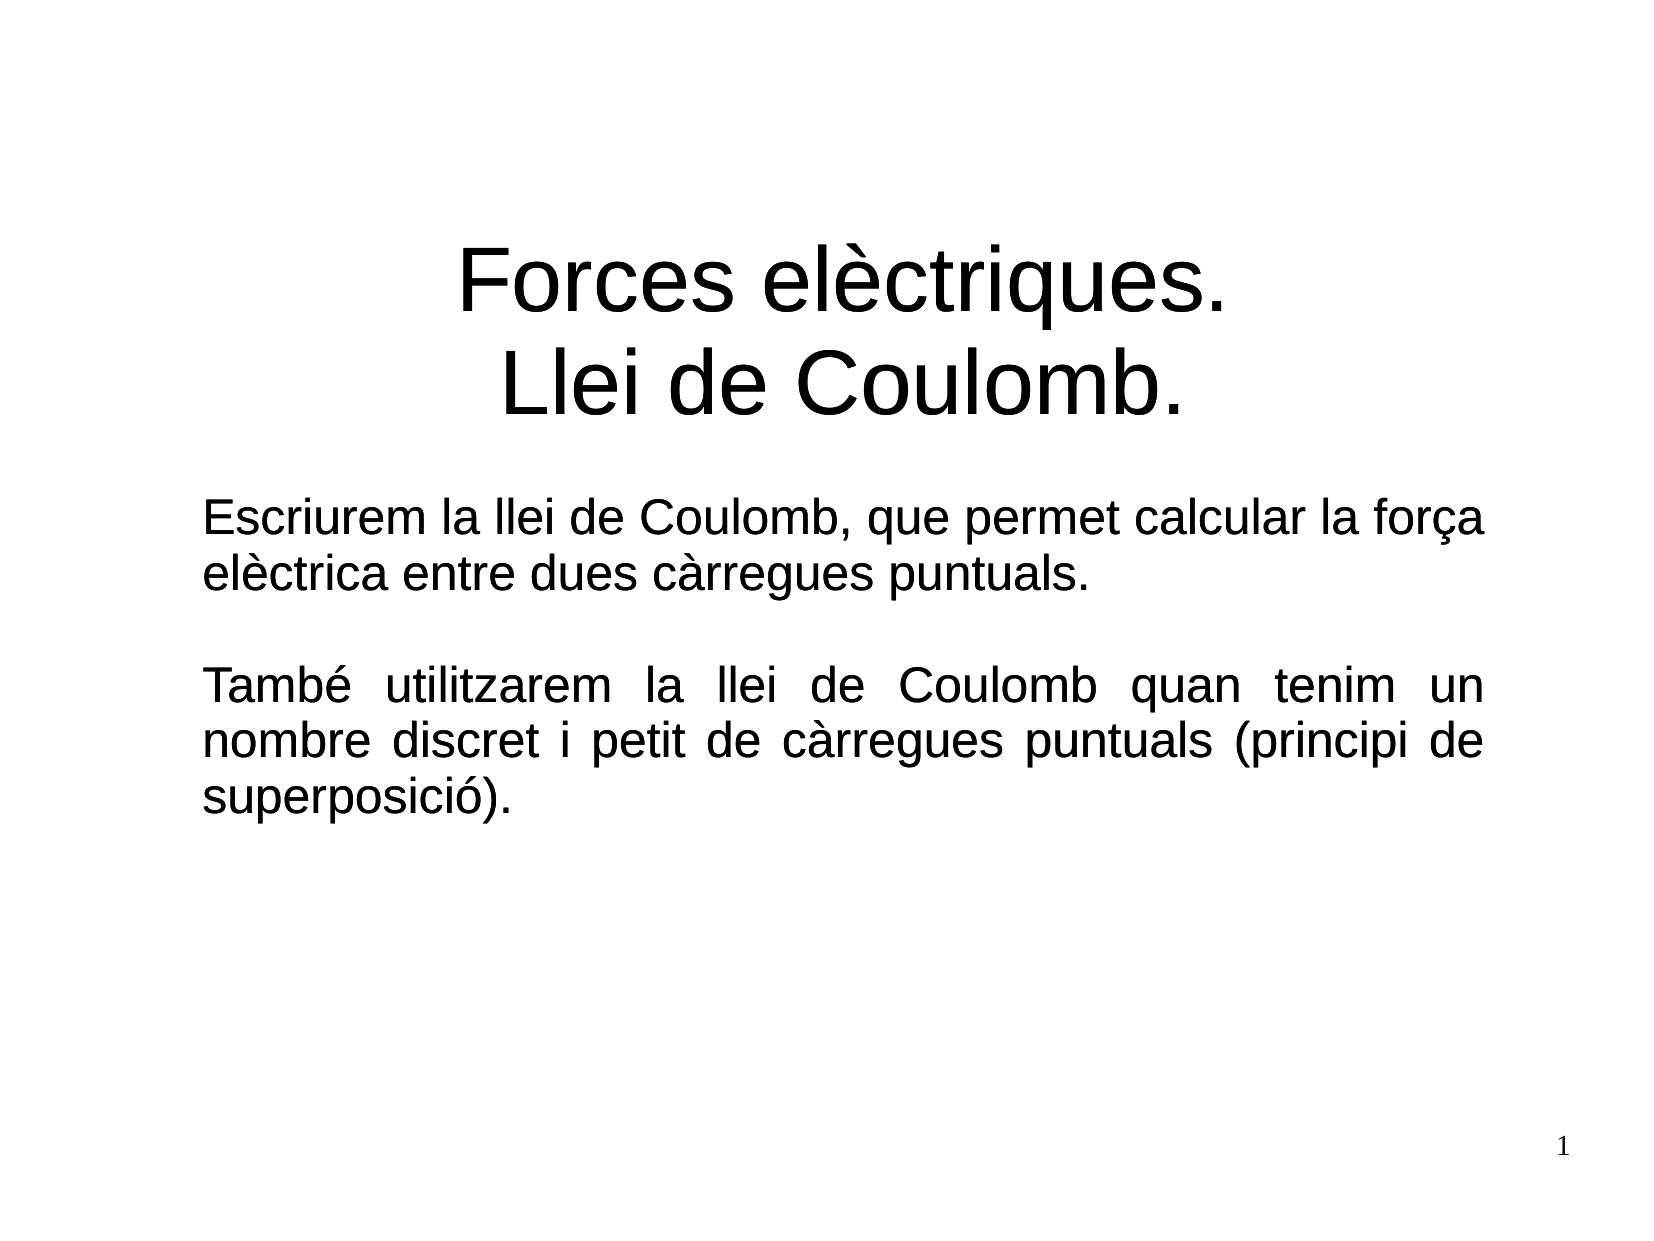

Forces elèctriques.
Llei de Coulomb.
Escriurem la llei de Coulomb, que permet calcular la força elèctrica entre dues càrregues puntuals.
També utilitzarem la llei de Coulomb quan tenim un nombre discret i petit de càrregues puntuals (principi de superposició).
Forces elèctriques.
Llei de Coulomb.
Escriurem la llei de Coulomb, que permet calcular la força elèctrica entre dues càrregues puntuals.
També utilitzarem la llei de Coulomb quan tenim un nombre discret i petit de càrregues puntuals (principi de superposició).
1